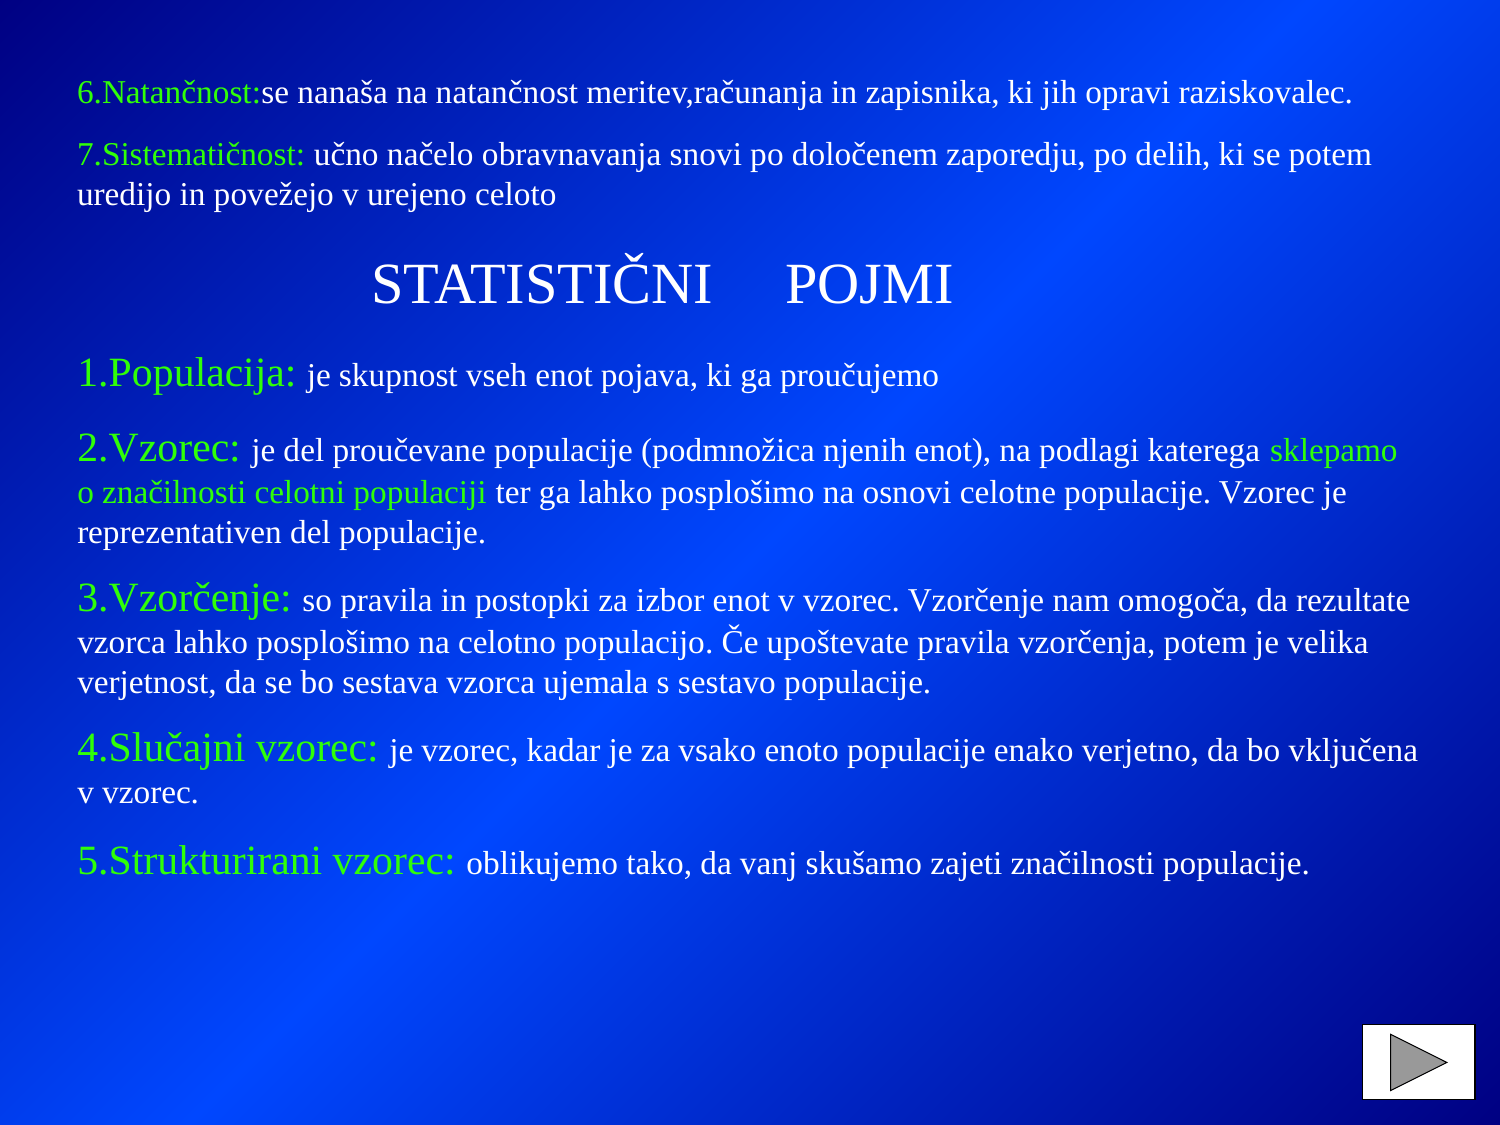

6.Natančnost:se nanaša na natančnost meritev,računanja in zapisnika, ki jih opravi raziskovalec.
7.Sistematičnost: učno načelo obravnavanja snovi po določenem zaporedju, po delih, ki se potem uredijo in povežejo v urejeno celoto
 STATISTIČNI POJMI
1.Populacija: je skupnost vseh enot pojava, ki ga proučujemo
2.Vzorec: je del proučevane populacije (podmnožica njenih enot), na podlagi katerega sklepamo o značilnosti celotni populaciji ter ga lahko posplošimo na osnovi celotne populacije. Vzorec je reprezentativen del populacije.
3.Vzorčenje: so pravila in postopki za izbor enot v vzorec. Vzorčenje nam omogoča, da rezultate vzorca lahko posplošimo na celotno populacijo. Če upoštevate pravila vzorčenja, potem je velika verjetnost, da se bo sestava vzorca ujemala s sestavo populacije.
4.Slučajni vzorec: je vzorec, kadar je za vsako enoto populacije enako verjetno, da bo vključena v vzorec.
5.Strukturirani vzorec: oblikujemo tako, da vanj skušamo zajeti značilnosti populacije.